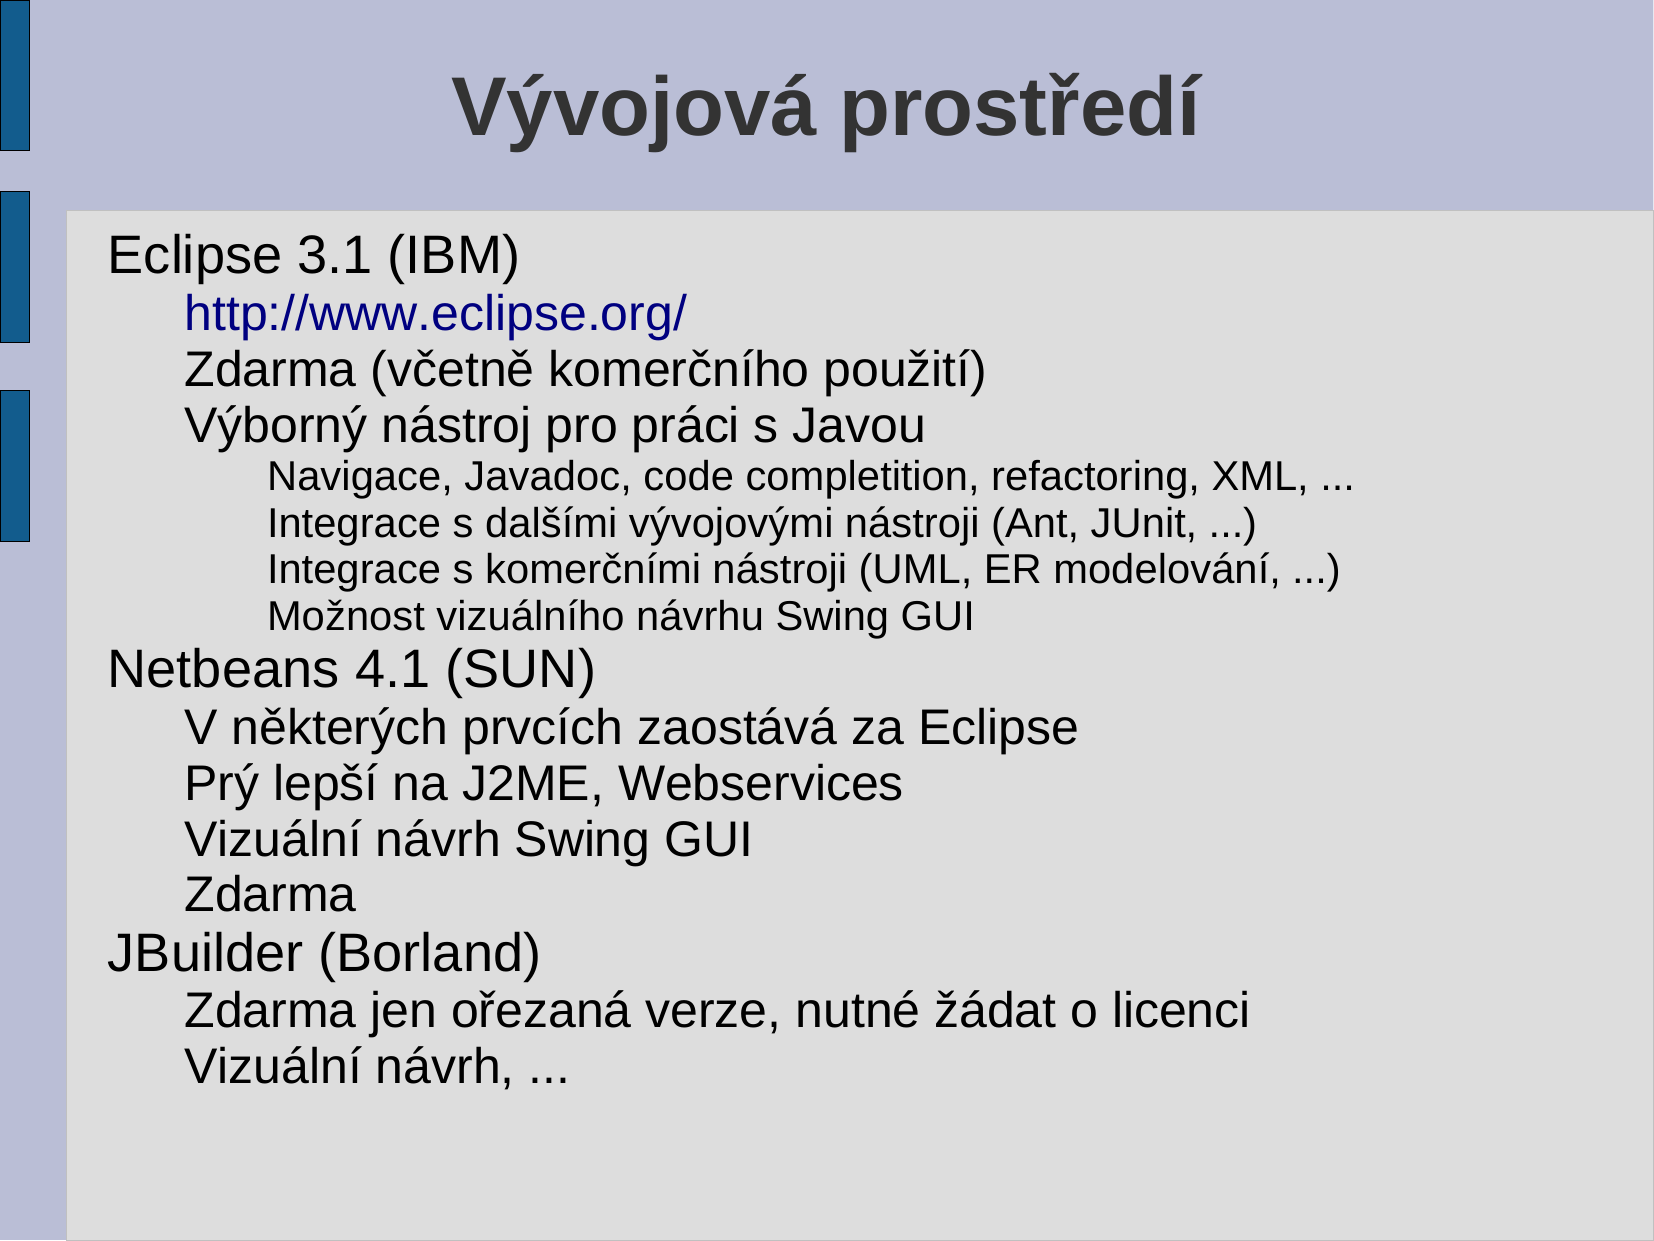

# Vývojová prostředí
Eclipse 3.1 (IBM)
http://www.eclipse.org/
Zdarma (včetně komerčního použití)
Výborný nástroj pro práci s Javou
Navigace, Javadoc, code completition, refactoring, XML, ...
Integrace s dalšími vývojovými nástroji (Ant, JUnit, ...)
Integrace s komerčními nástroji (UML, ER modelování, ...)
Možnost vizuálního návrhu Swing GUI
Netbeans 4.1 (SUN)
V některých prvcích zaostává za Eclipse
Prý lepší na J2ME, Webservices
Vizuální návrh Swing GUI
Zdarma
JBuilder (Borland)
Zdarma jen ořezaná verze, nutné žádat o licenci
Vizuální návrh, ...